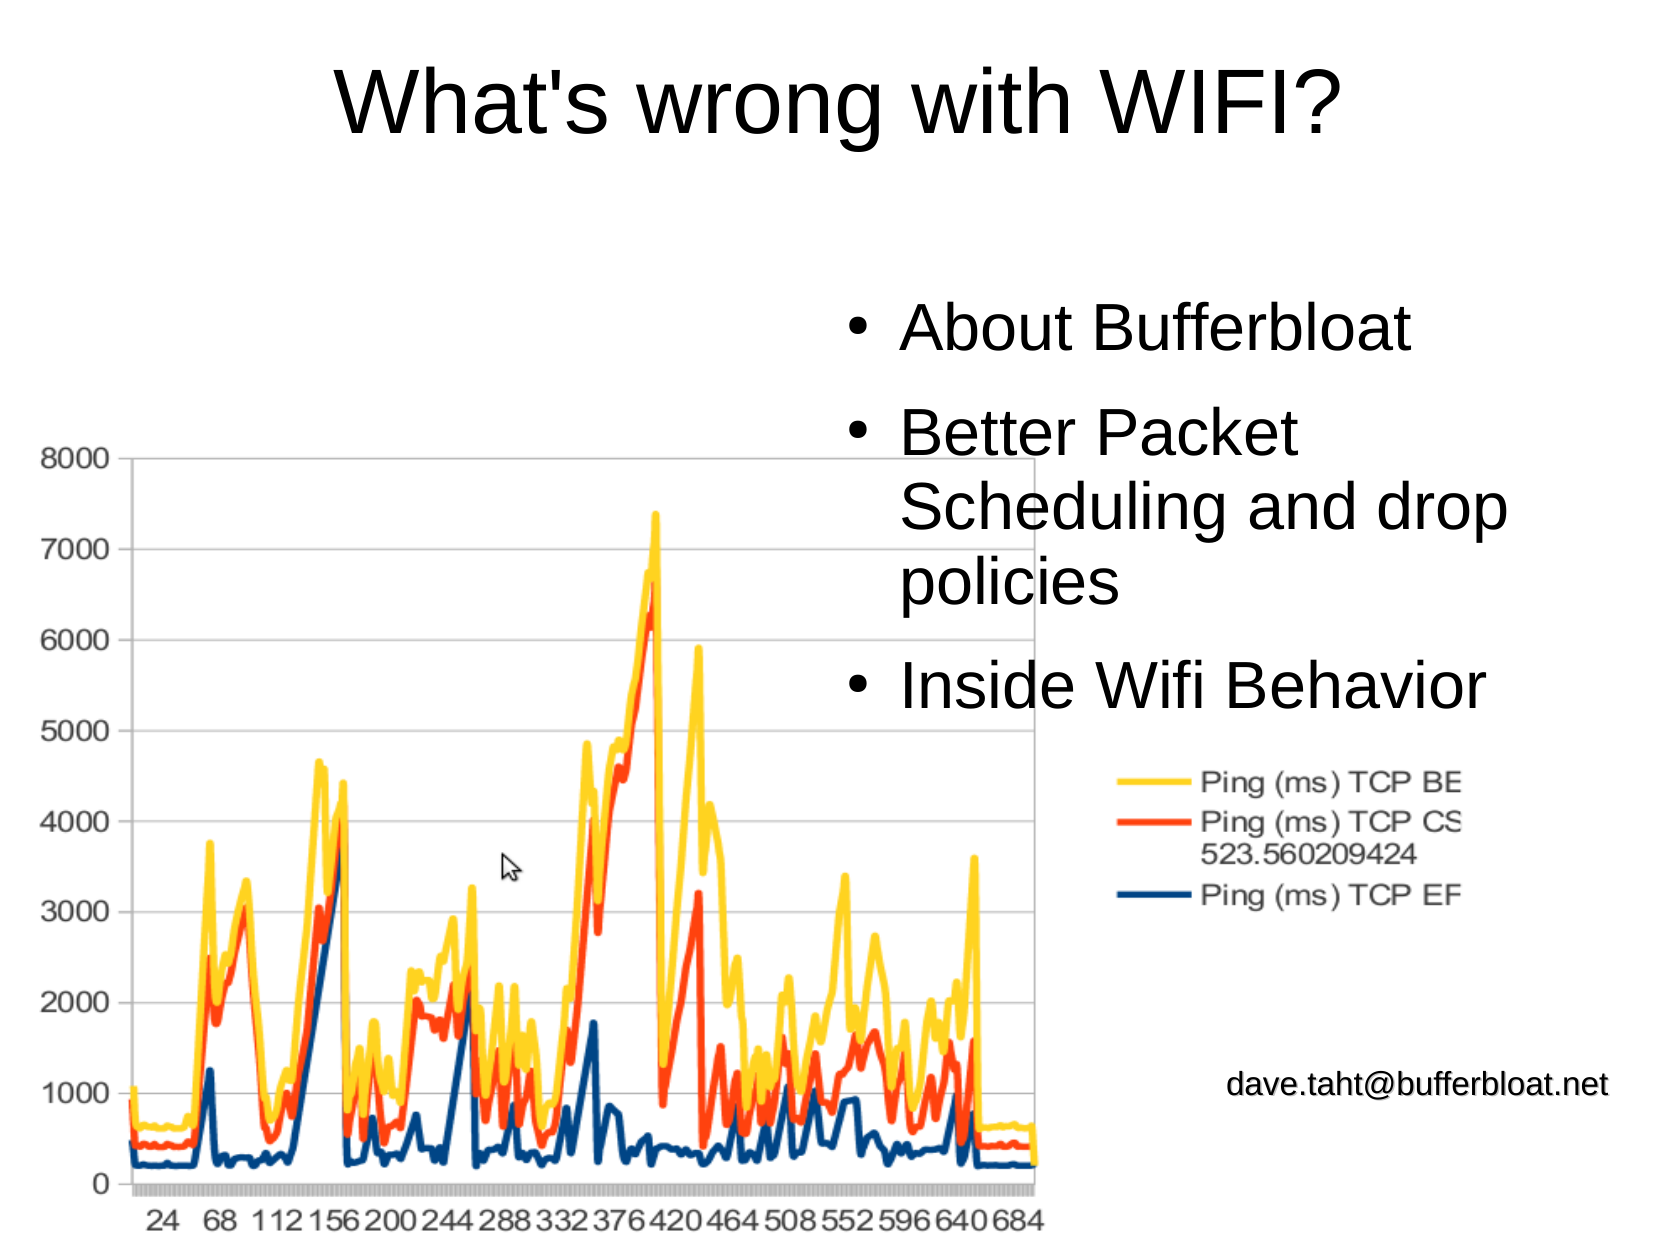

# What's wrong with WIFI?
About Bufferbloat
Better Packet Scheduling and drop policies
Inside Wifi Behavior
dave.taht@bufferbloat.net